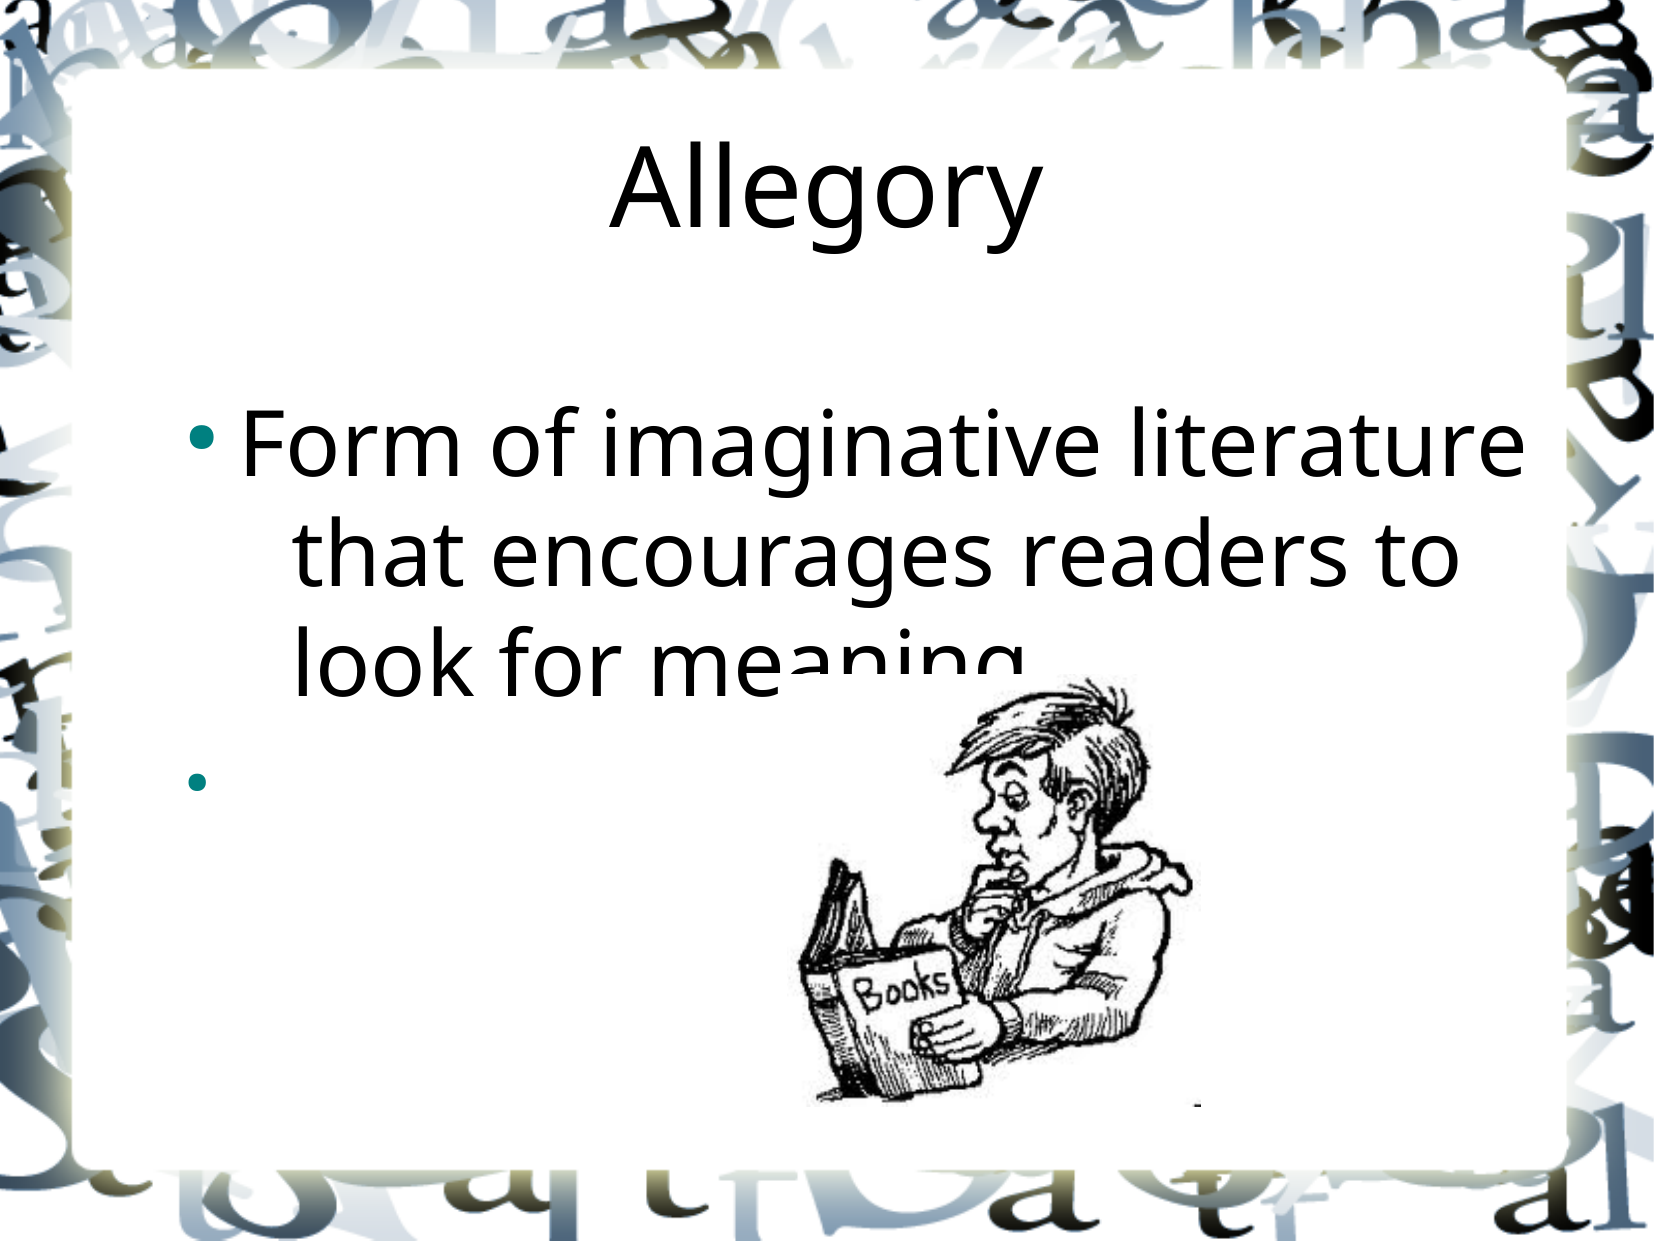

# Allegory
Form of imaginative literature that encourages readers to look for meaning